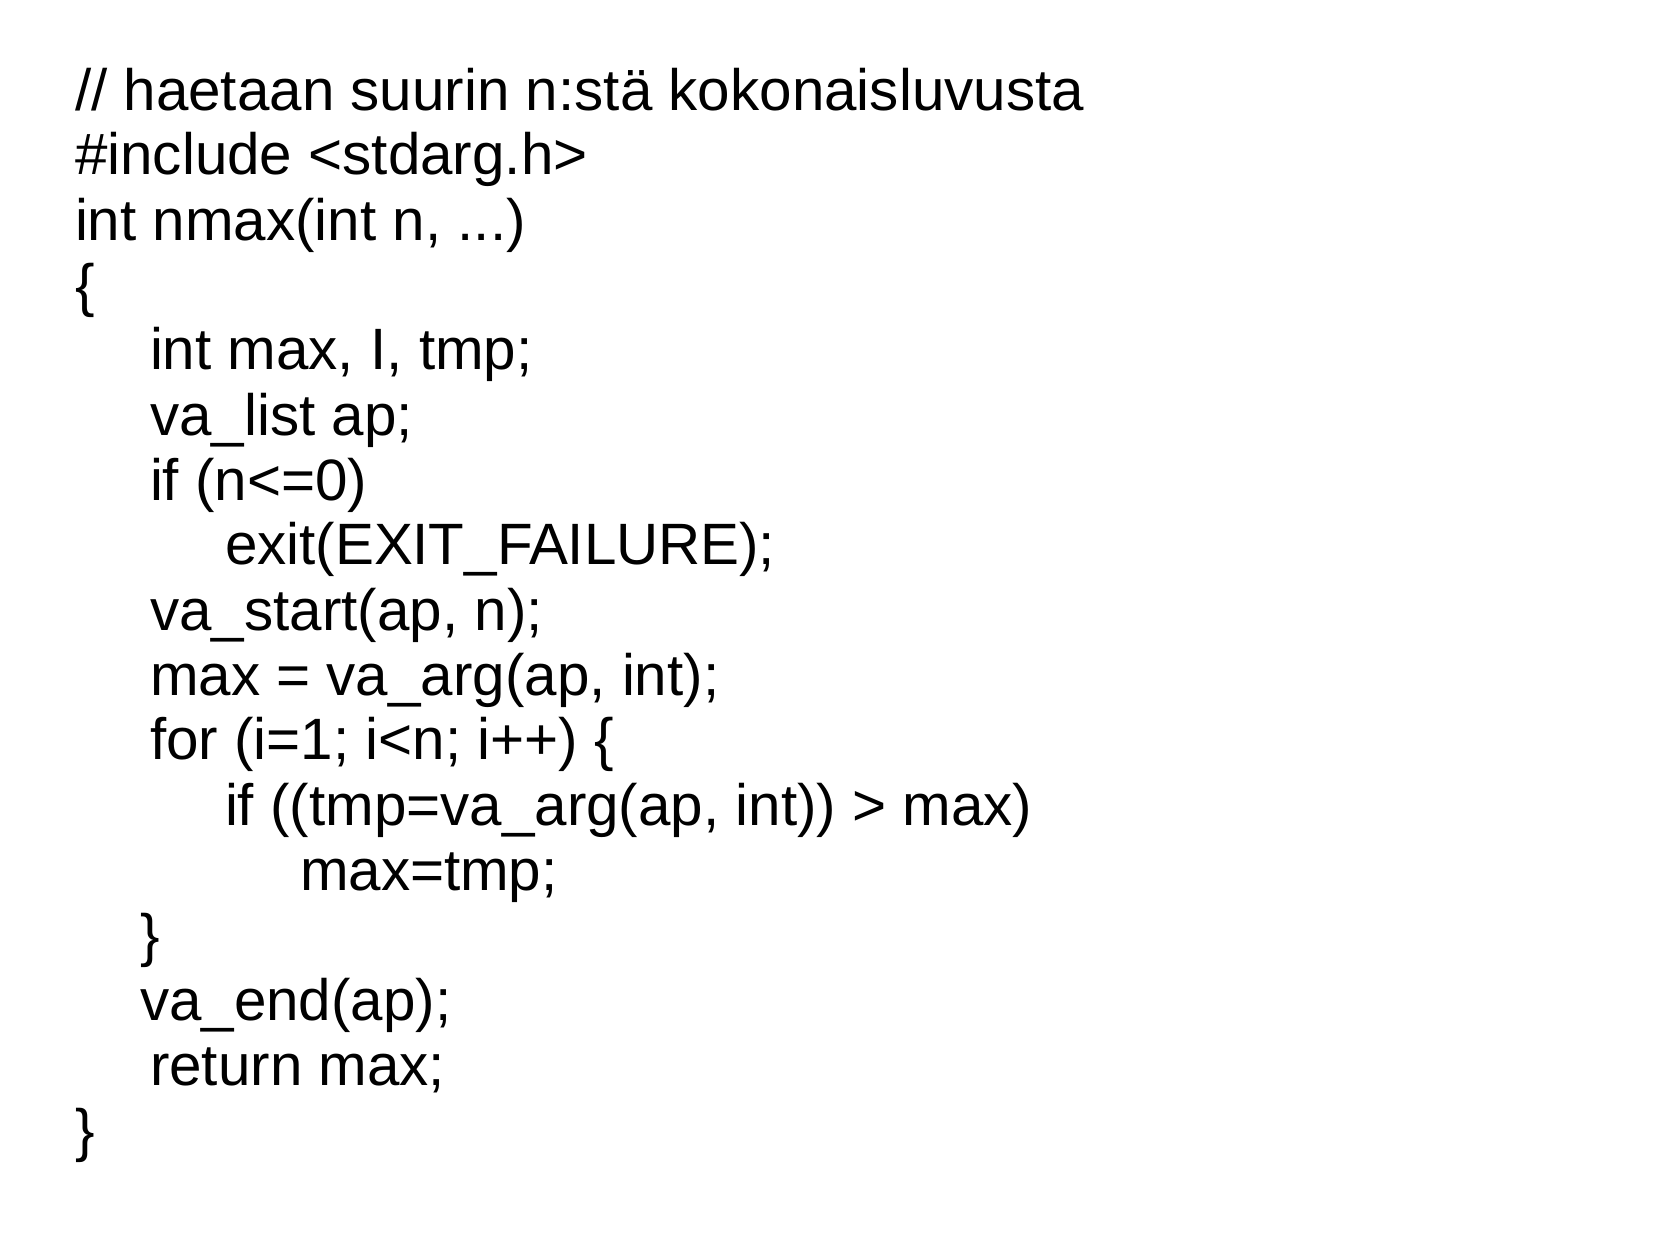

// haetaan suurin n:stä kokonaisluvusta
#include <stdarg.h>
int nmax(int n, ...)
{
	int max, I, tmp;
	va_list ap;
	if (n<=0)
		exit(EXIT_FAILURE);
	va_start(ap, n);
	max = va_arg(ap, int);
	for (i=1; i<n; i++) {
		if ((tmp=va_arg(ap, int)) > max)
			max=tmp;
 }
 va_end(ap);
	return max;
}